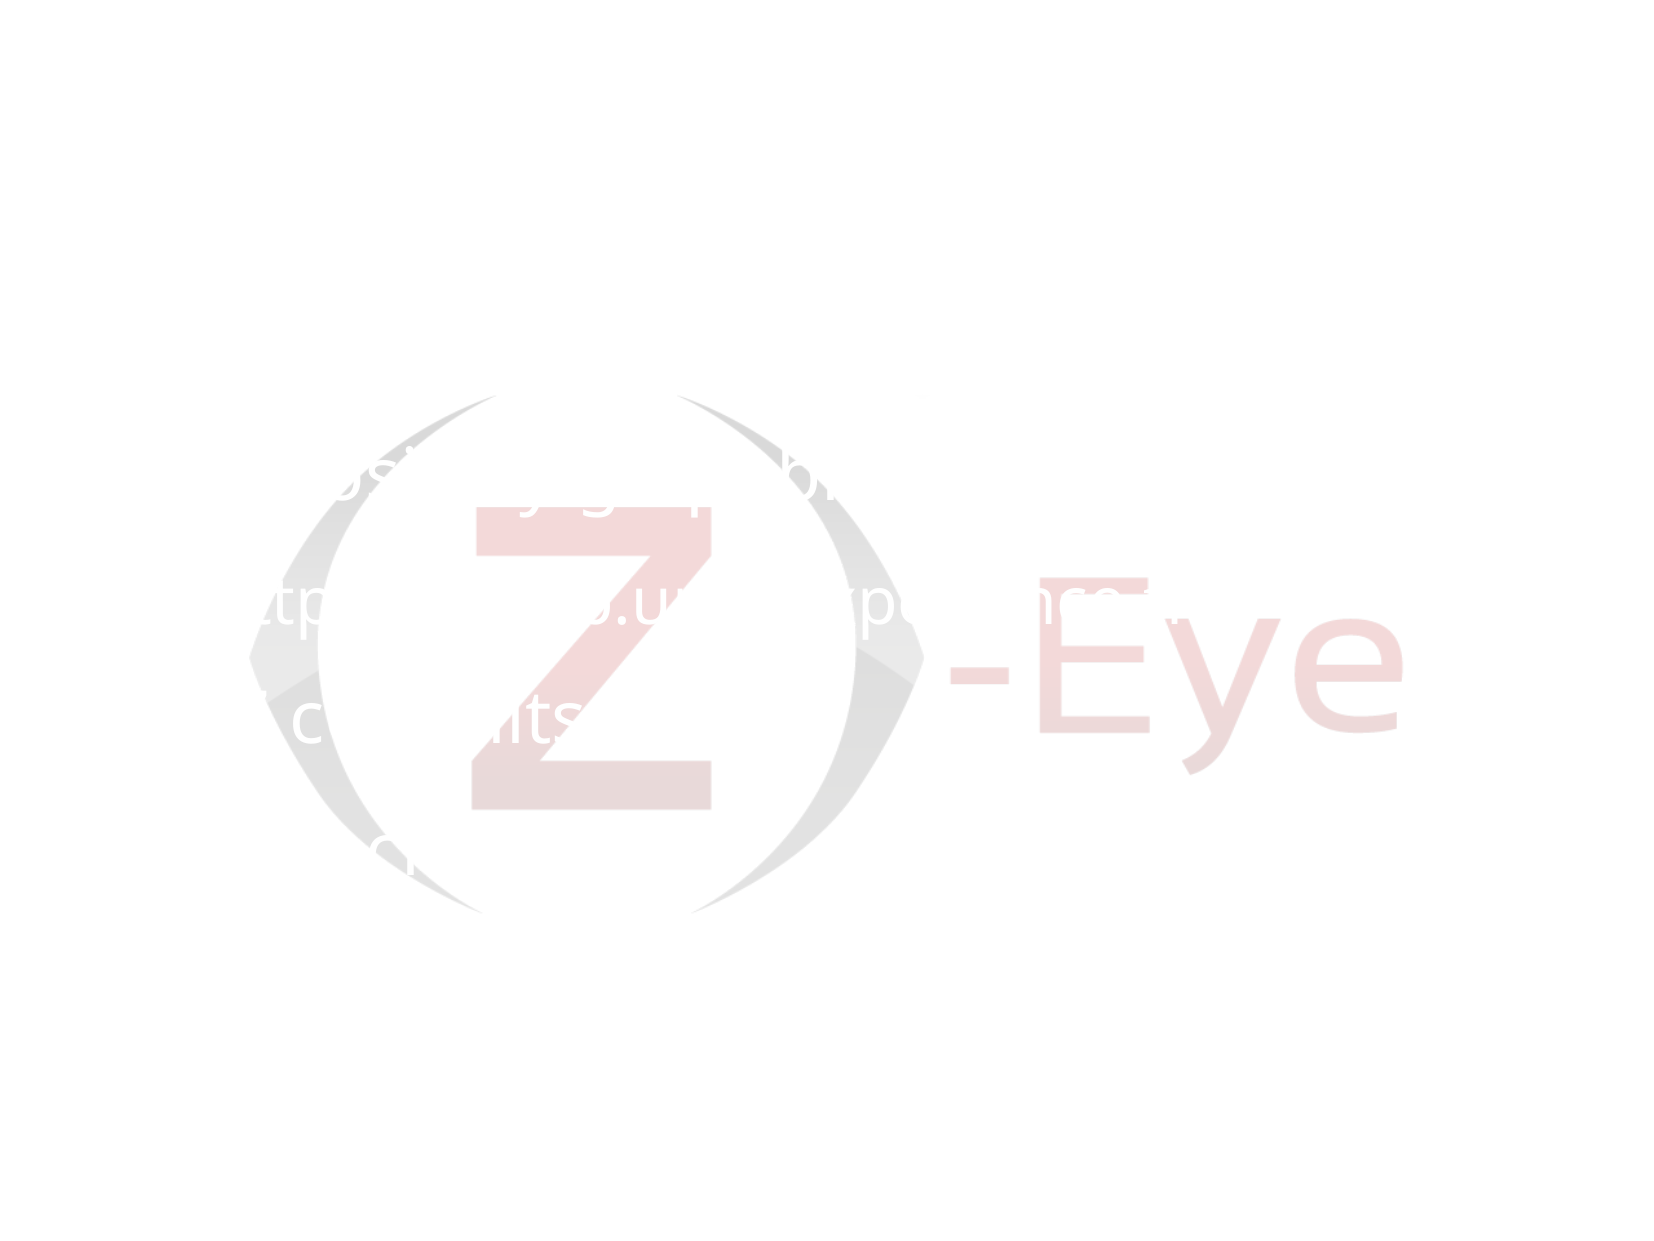

# Quelques chiffres
26339 lignes de code
2 repository git public
http://gitweb.unix-experience.fr/
847 commits
2 branches
Current : développement
Stable